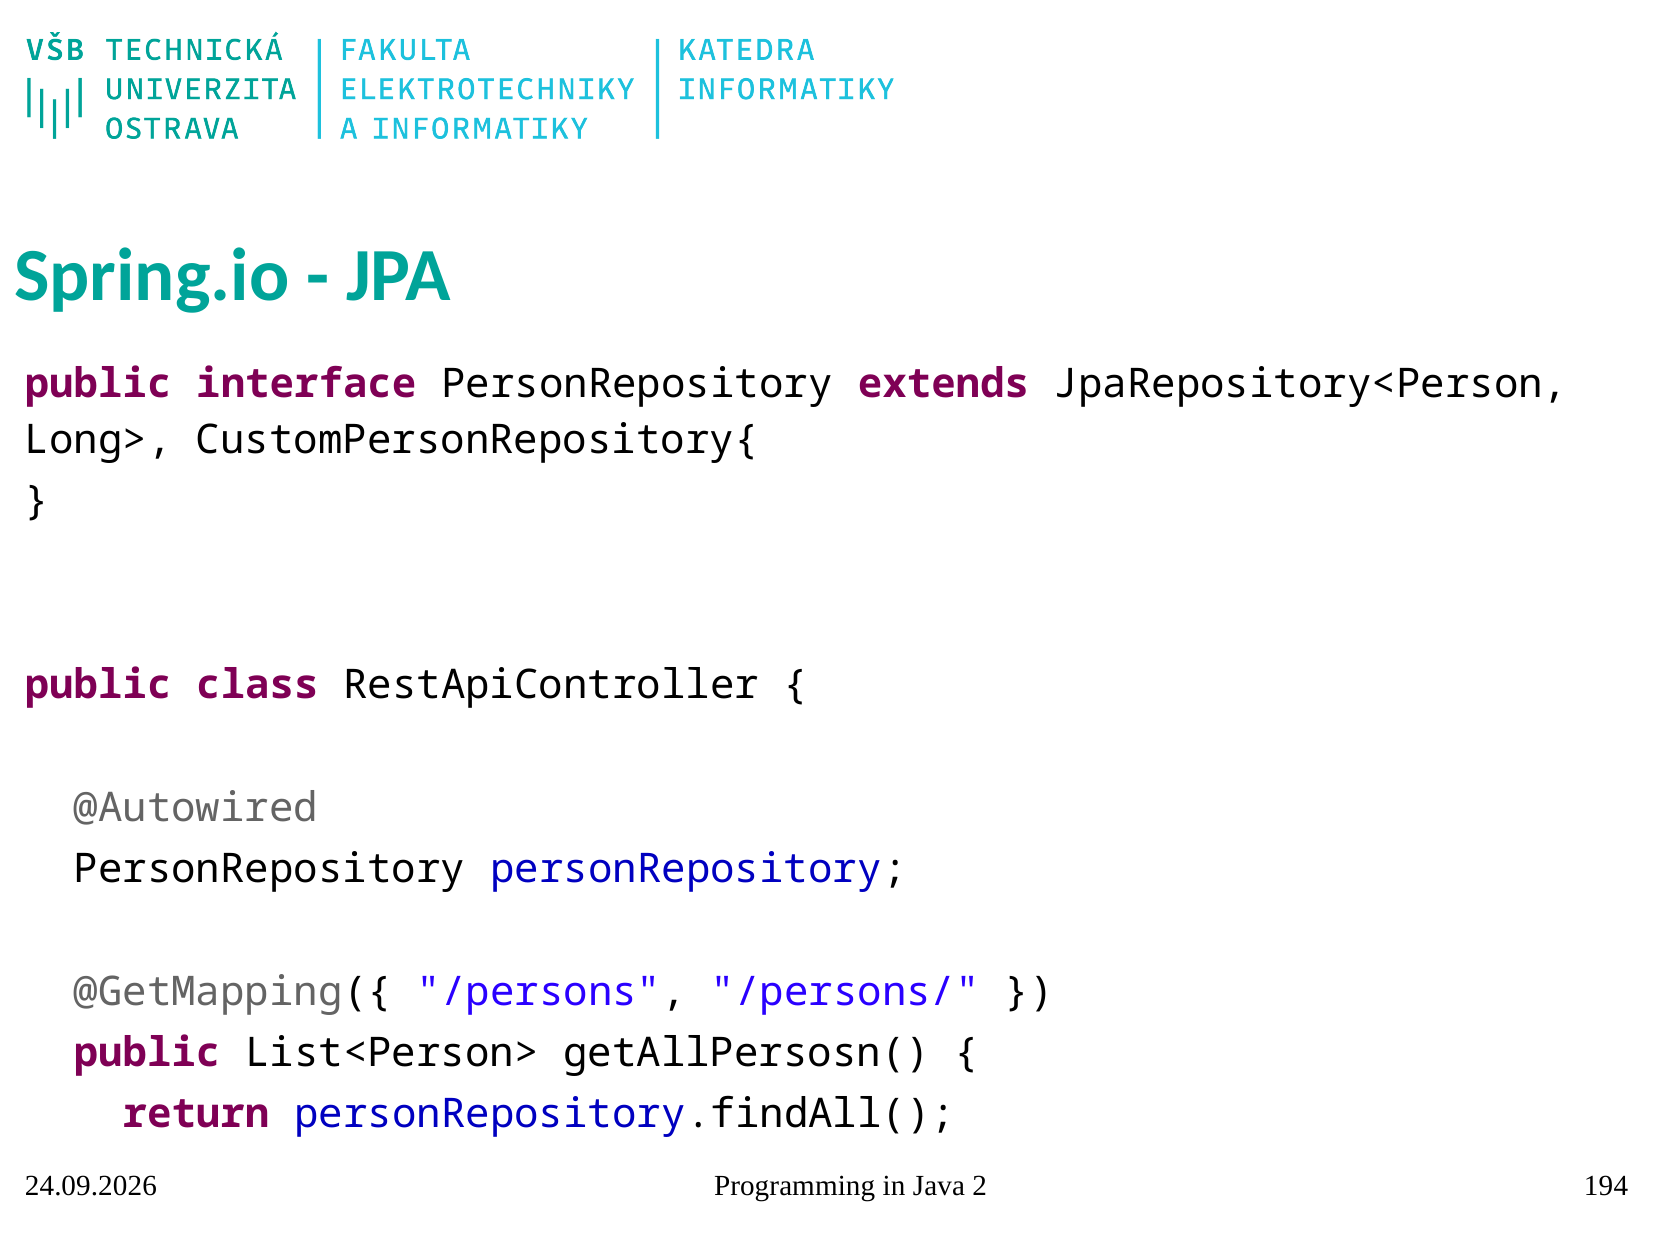

# Spring.io - JPA
public interface PersonRepository extends JpaRepository<Person, Long>, CustomPersonRepository{
}
public class RestApiController {
 @Autowired
 PersonRepository personRepository;
 @GetMapping({ "/persons", "/persons/" })
 public List<Person> getAllPersosn() {
 return personRepository.findAll();
Programming in Java 2
194